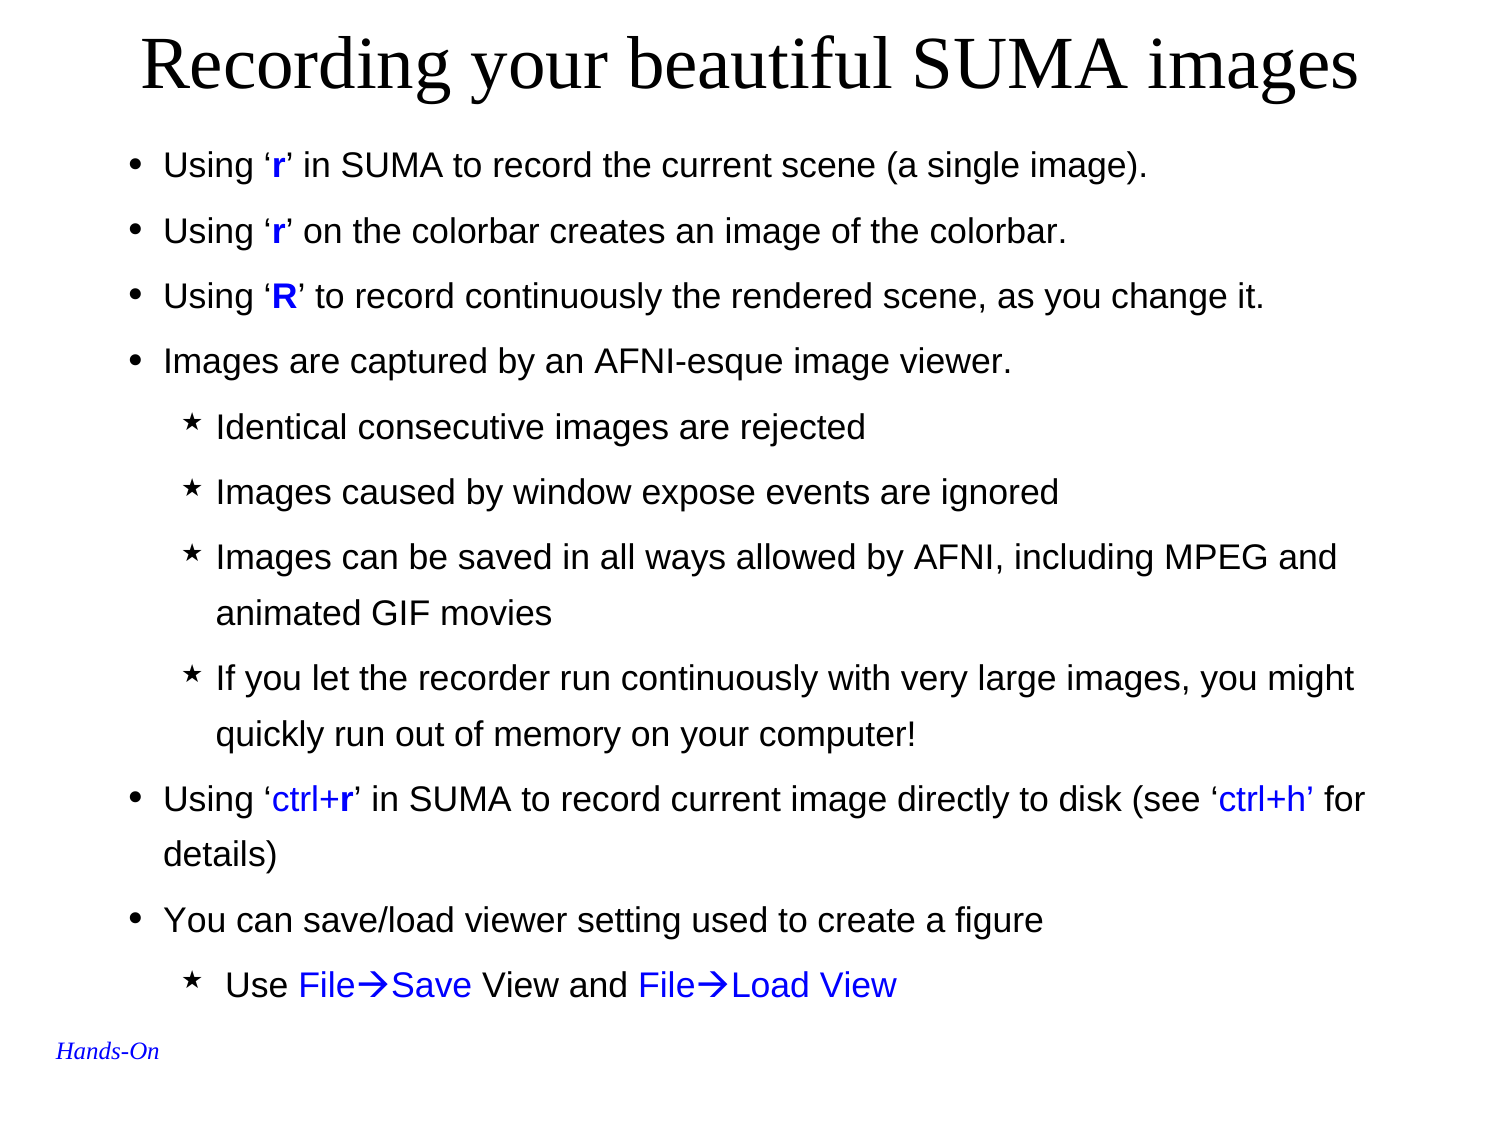

# Recording your beautiful SUMA images
Using ‘r’ in SUMA to record the current scene (a single image).
Using ‘r’ on the colorbar creates an image of the colorbar.
Using ‘R’ to record continuously the rendered scene, as you change it.
Images are captured by an AFNI-esque image viewer.
Identical consecutive images are rejected
Images caused by window expose events are ignored
Images can be saved in all ways allowed by AFNI, including MPEG and animated GIF movies
If you let the recorder run continuously with very large images, you might quickly run out of memory on your computer!
Using ‘ctrl+r’ in SUMA to record current image directly to disk (see ‘ctrl+h’ for details)
You can save/load viewer setting used to create a figure
 Use FileSave View and FileLoad View
Hands-On